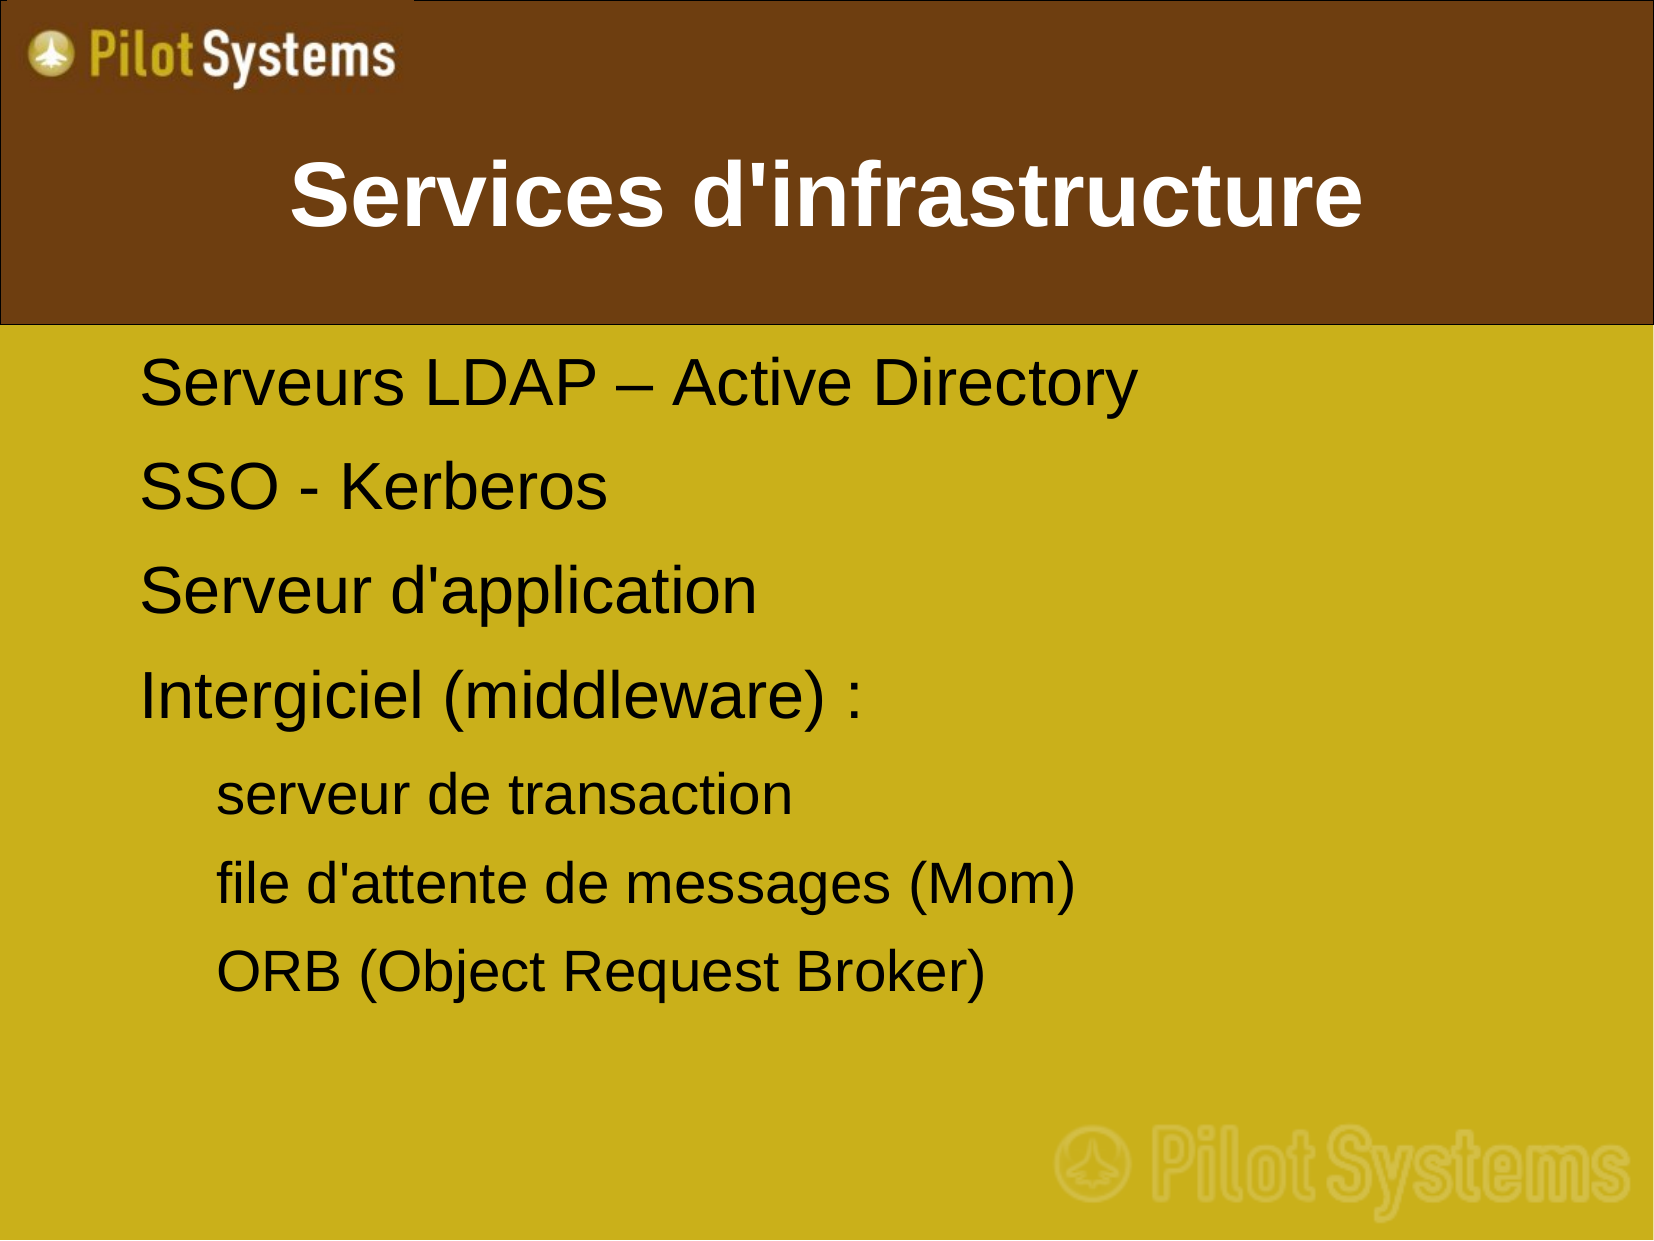

# Services d'infrastructure
Serveurs LDAP – Active Directory
SSO - Kerberos
Serveur d'application
Intergiciel (middleware) :
serveur de transaction
file d'attente de messages (Mom)
ORB (Object Request Broker)